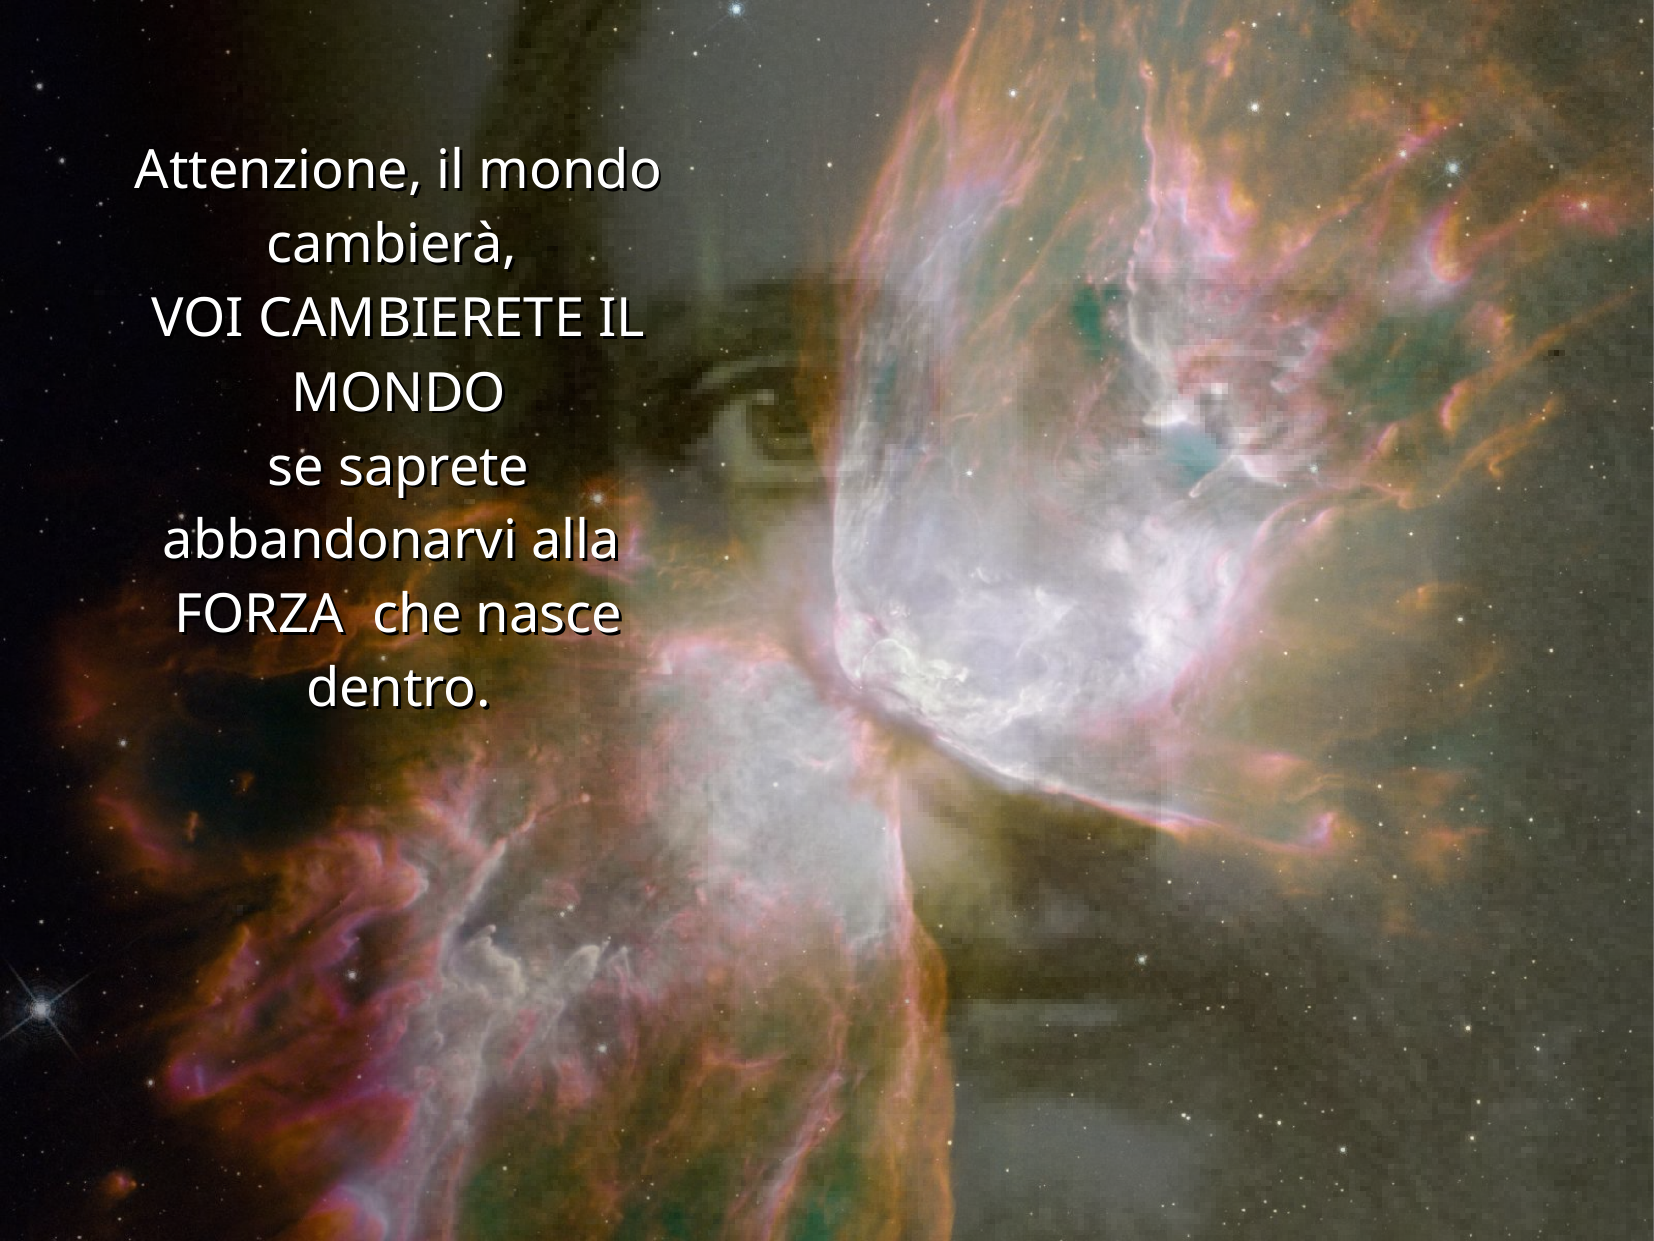

# Attenzione, il mondo cambierà, VOI CAMBIERETE IL MONDO se saprete abbandonarvi alla FORZA che nasce dentro.